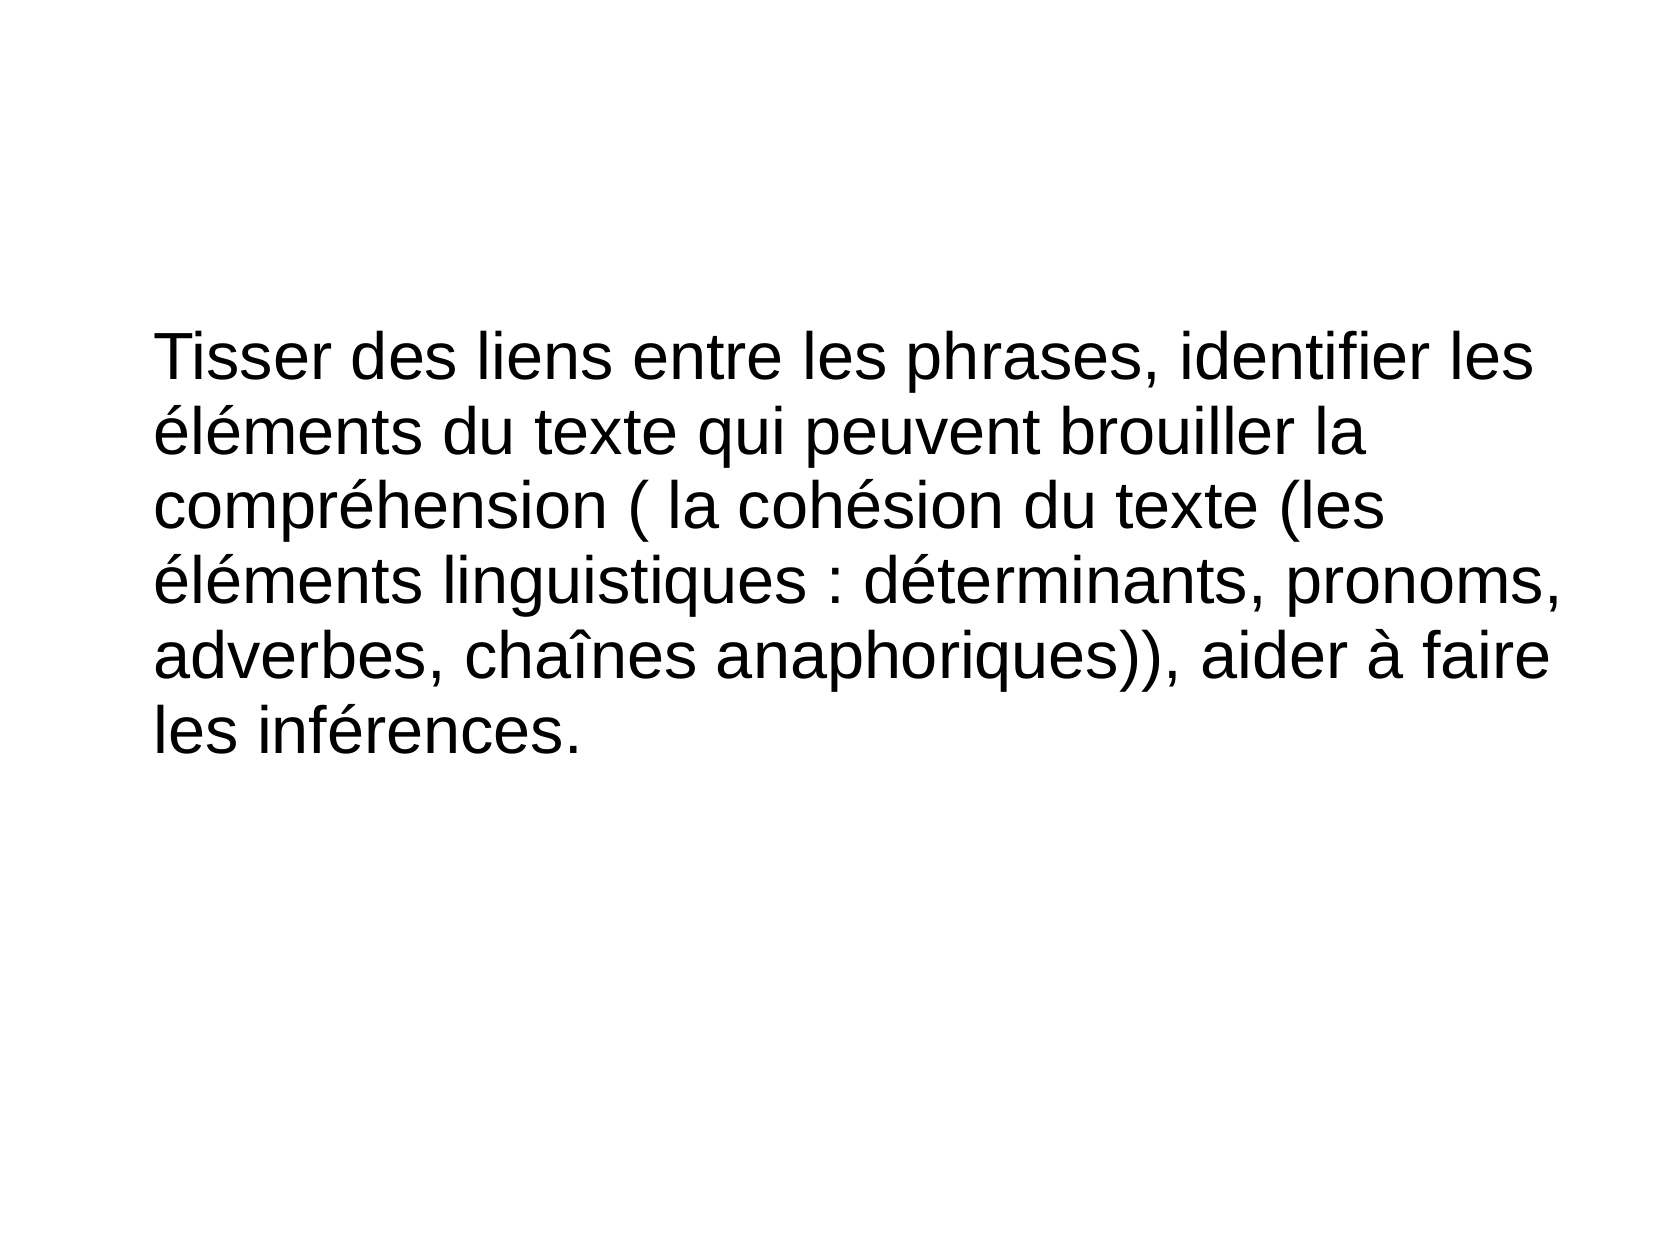

#
Tisser des liens entre les phrases, identifier les éléments du texte qui peuvent brouiller la compréhension ( la cohésion du texte (les éléments linguistiques : déterminants, pronoms, adverbes, chaînes anaphoriques)), aider à faire les inférences.